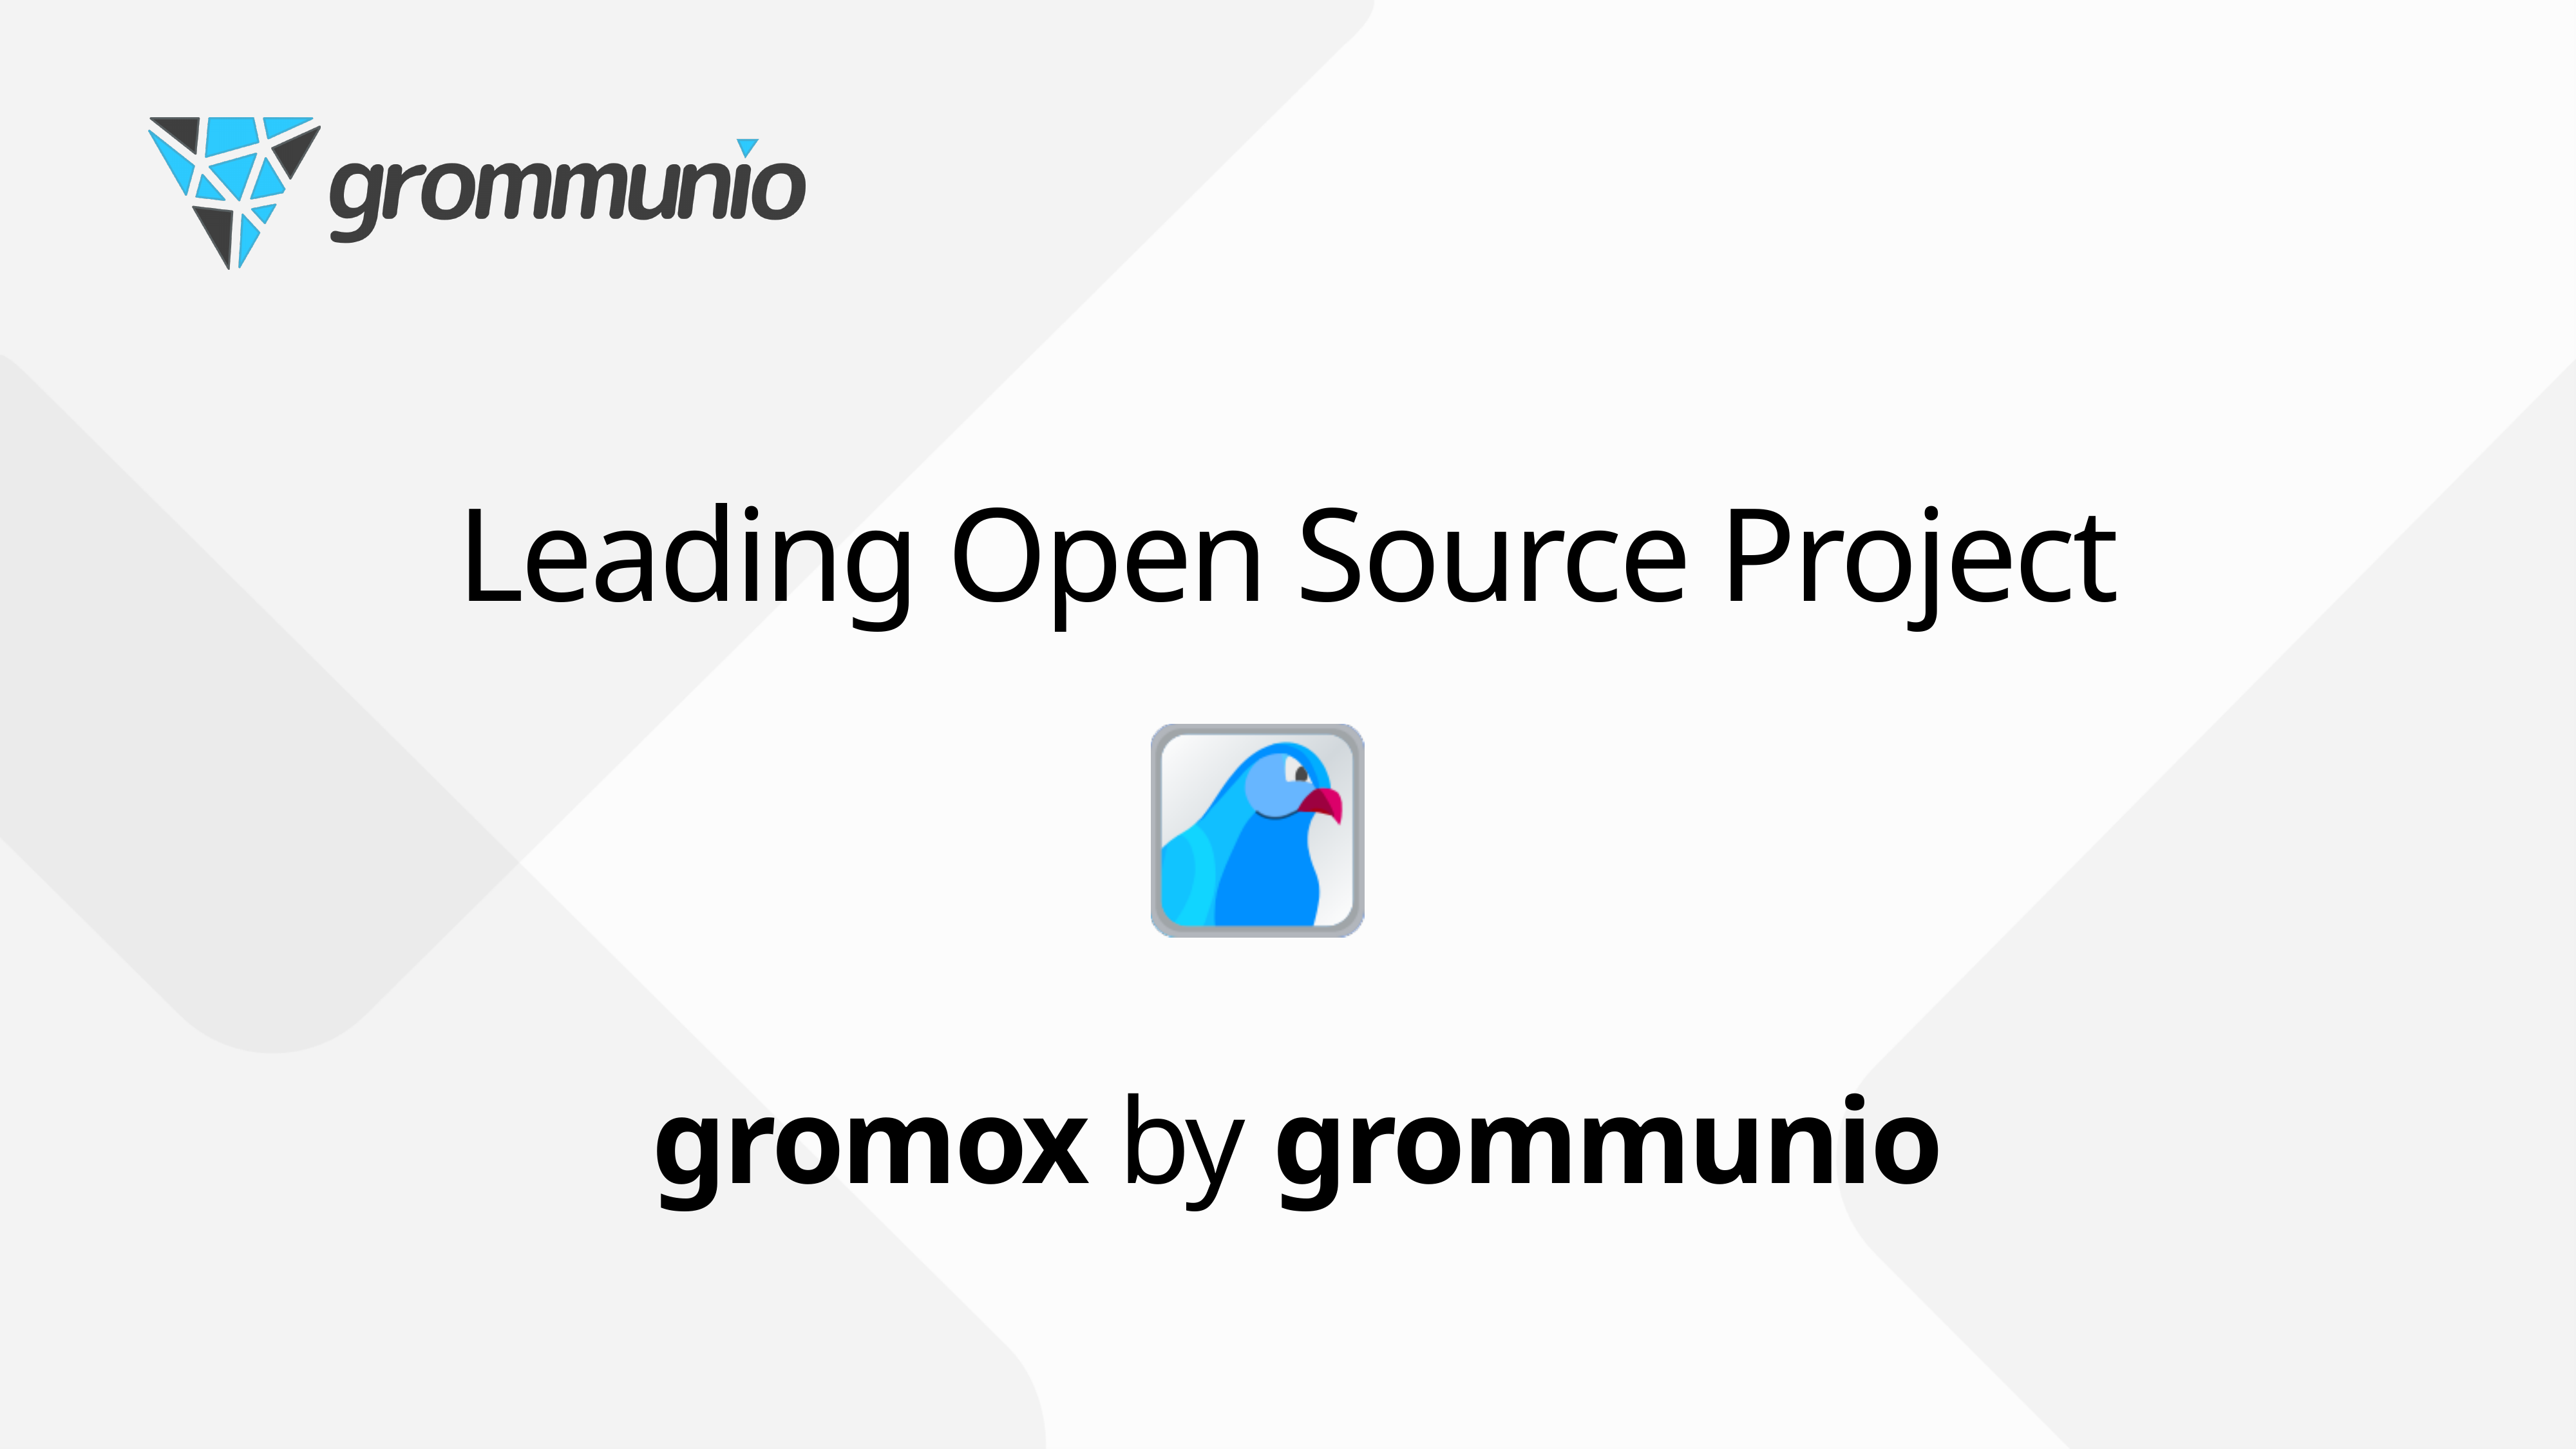

# Leading Open Source Project
gromox by grommunio